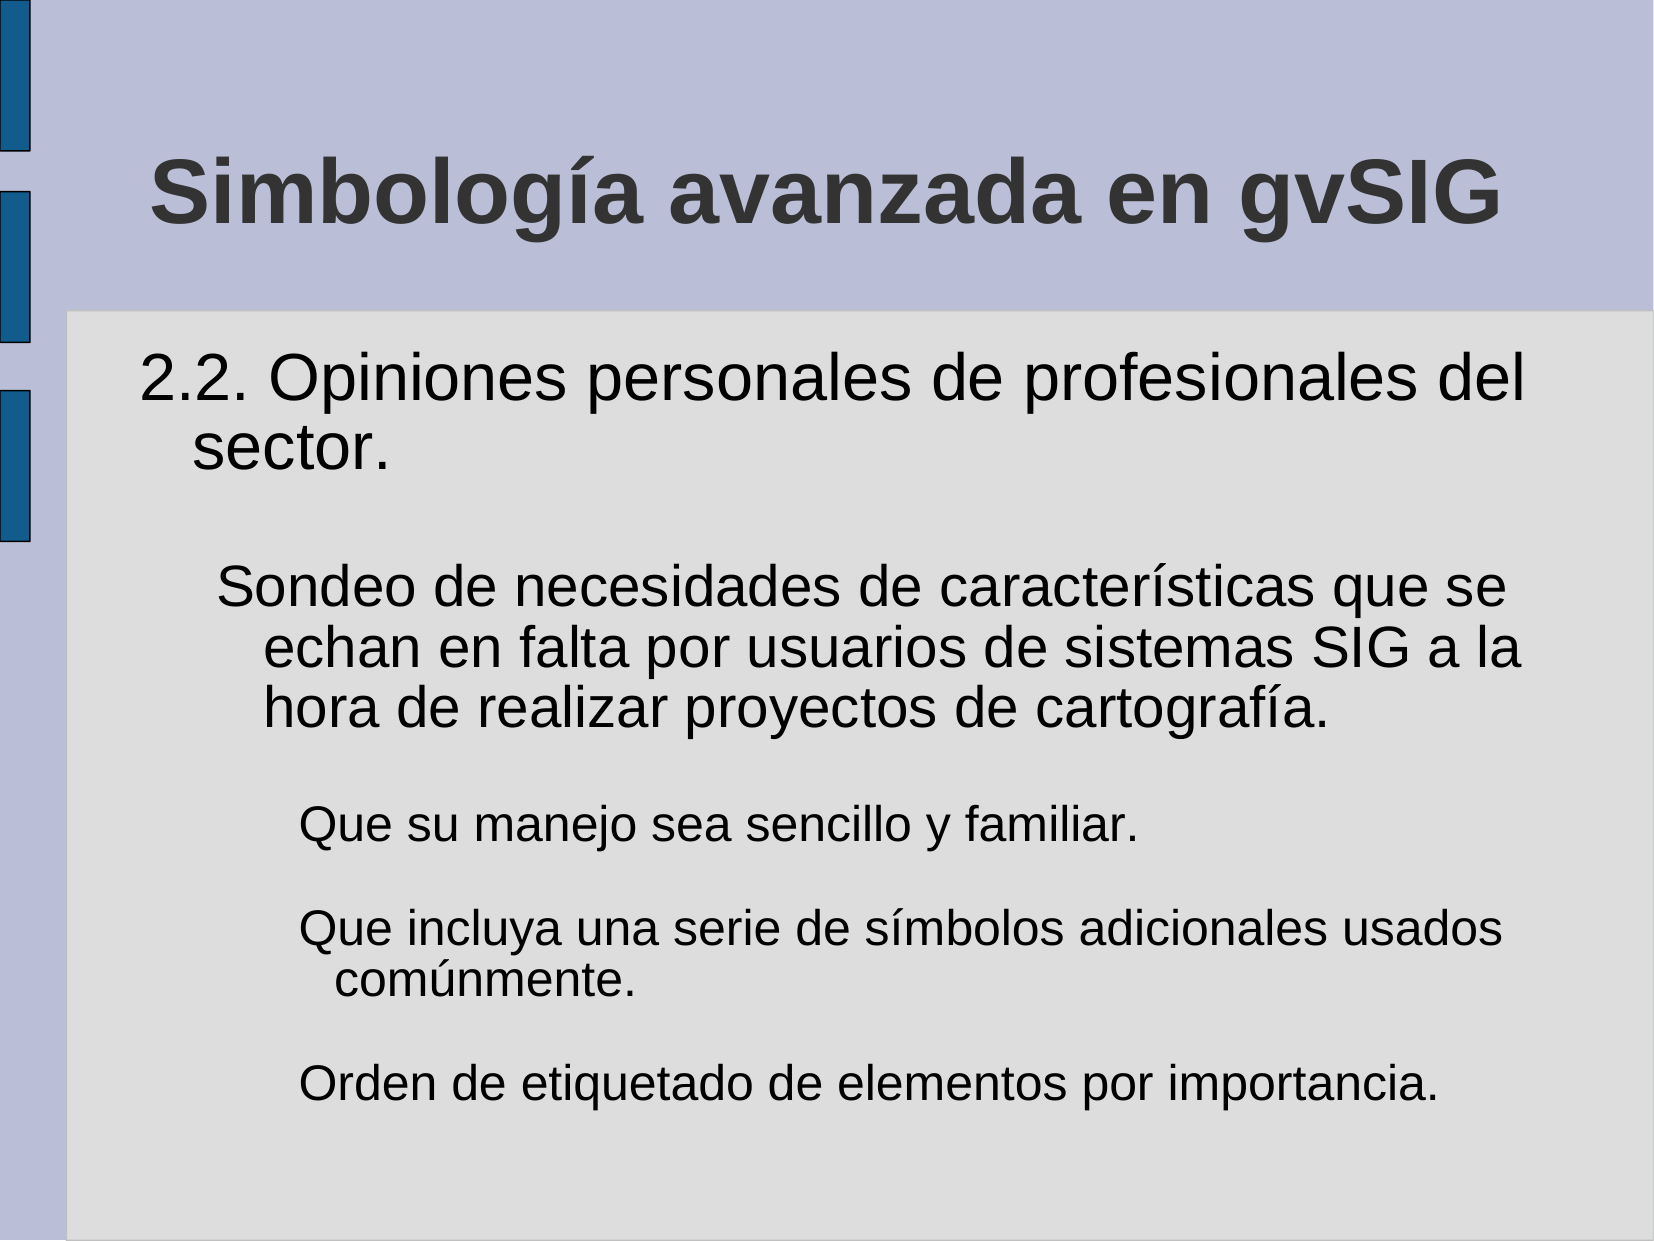

# Simbología avanzada en gvSIG
2.2. Opiniones personales de profesionales del sector.
Sondeo de necesidades de características que se echan en falta por usuarios de sistemas SIG a la hora de realizar proyectos de cartografía.
Que su manejo sea sencillo y familiar.
Que incluya una serie de símbolos adicionales usados comúnmente.
Orden de etiquetado de elementos por importancia.